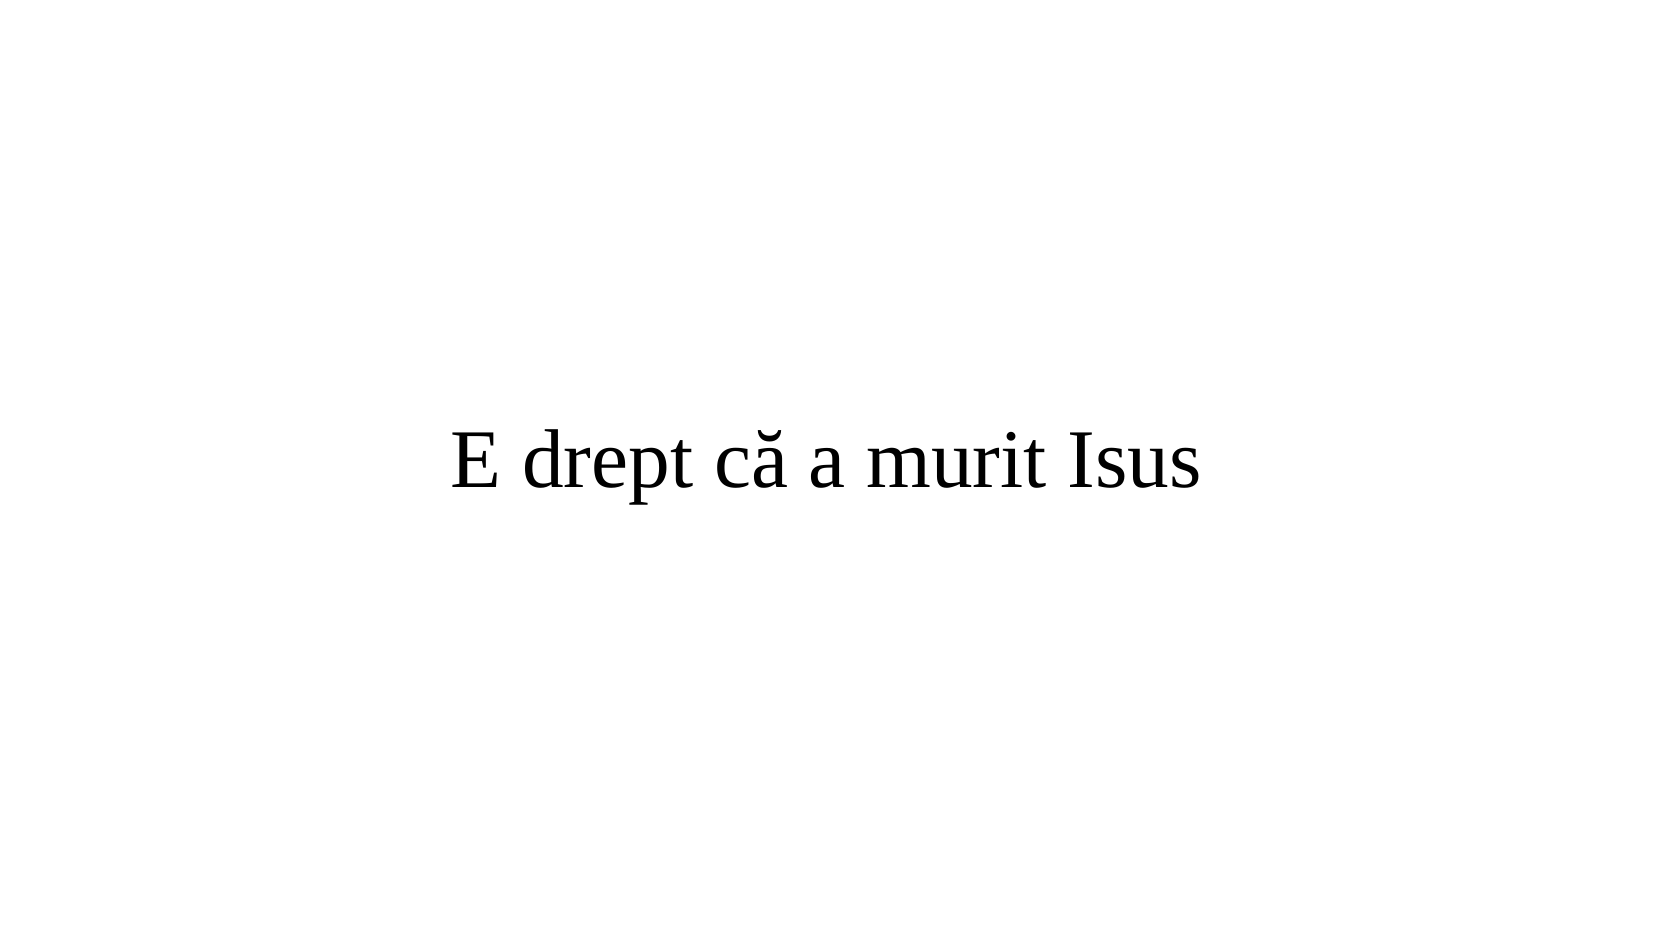

# E drept că a murit Isus